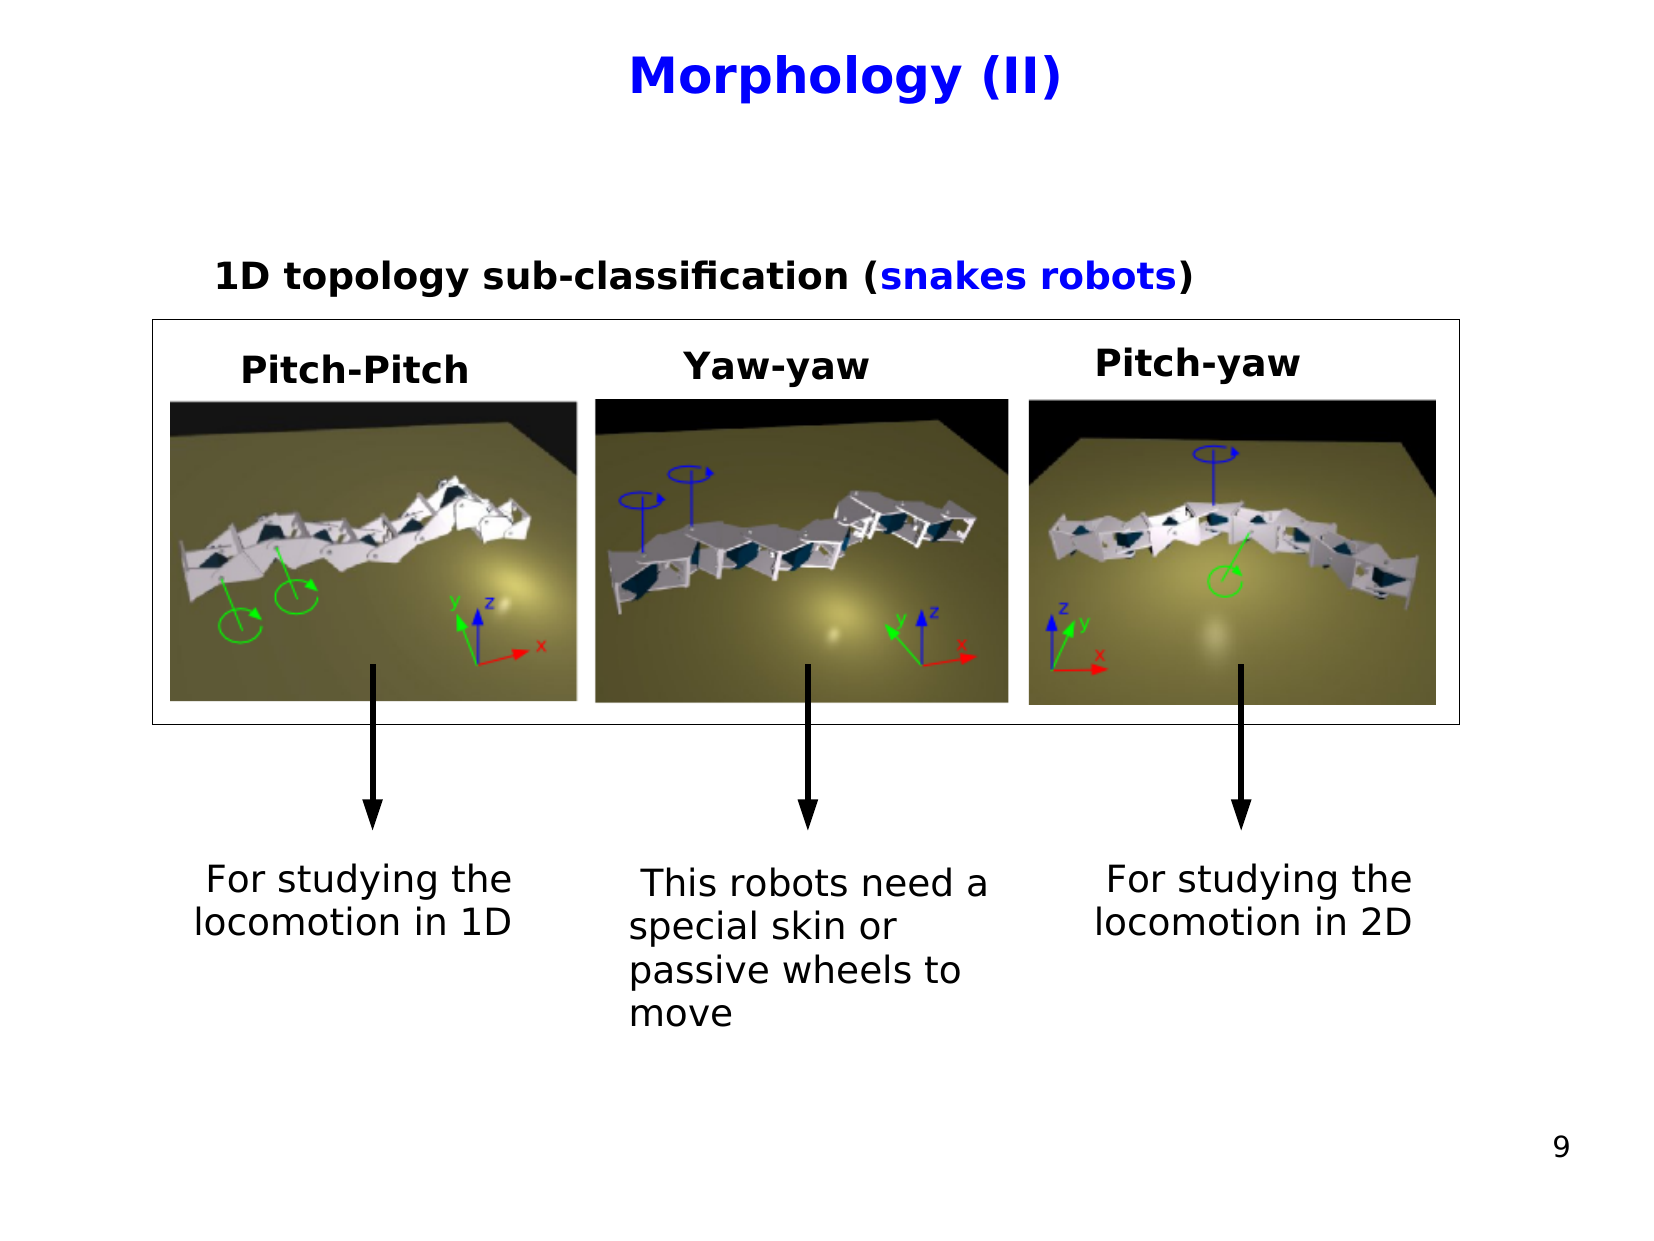

Morphology (II)
1D topology sub-classification (snakes robots)
Pitch-yaw
Yaw-yaw
Pitch-Pitch
 For studying the locomotion in 1D
 For studying the locomotion in 2D
 This robots need a special skin or passive wheels to move
9